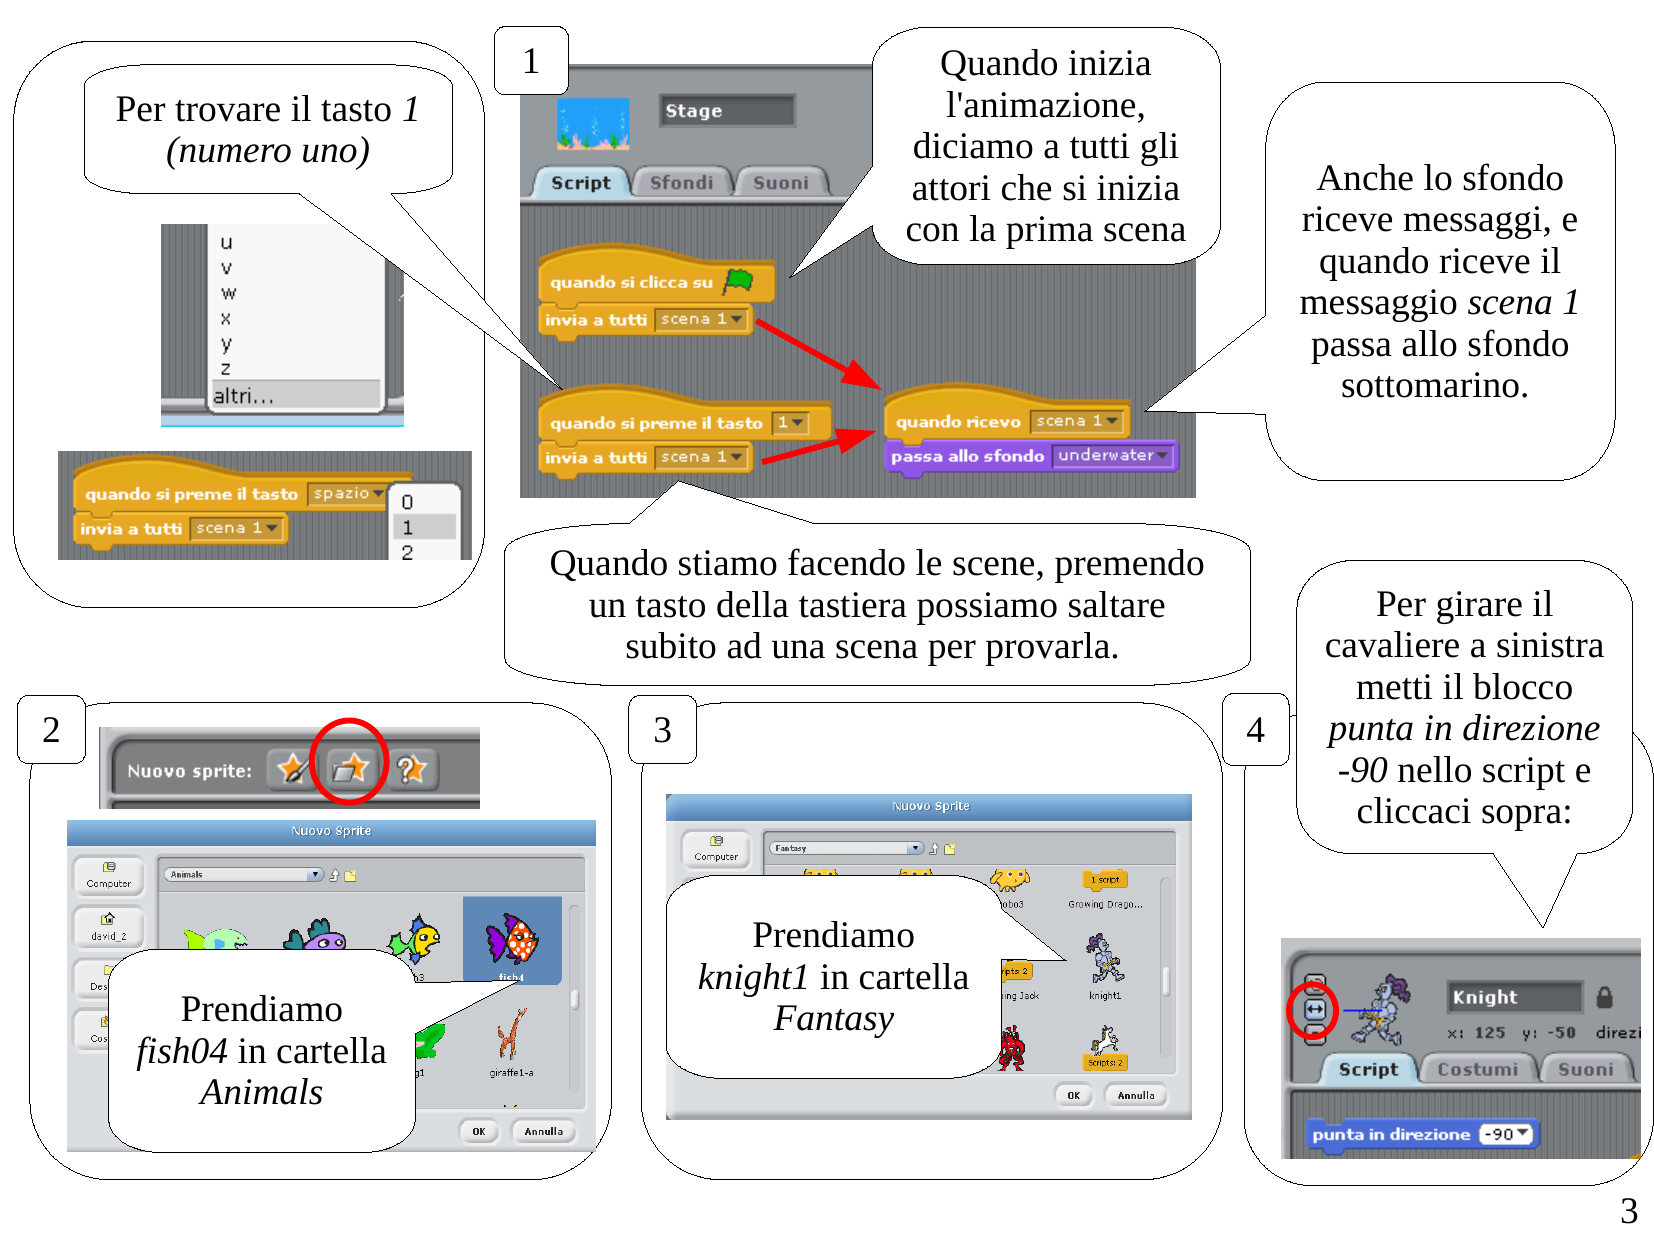

1
Quando inizia l'animazione, diciamo a tutti gli attori che si inizia con la prima scena
Per trovare il tasto 1 (numero uno)
Anche lo sfondo riceve messaggi, e quando riceve il messaggio scena 1 passa allo sfondo sottomarino.
Quando stiamo facendo le scene, premendo un tasto della tastiera possiamo saltare subito ad una scena per provarla.
Per girare il cavaliere a sinistra metti il blocco punta in direzione -90 nello script e cliccaci sopra:
4
2
Prendiamo fish04 in cartella Animals
3
Prendiamo knight1 in cartella Fantasy
3